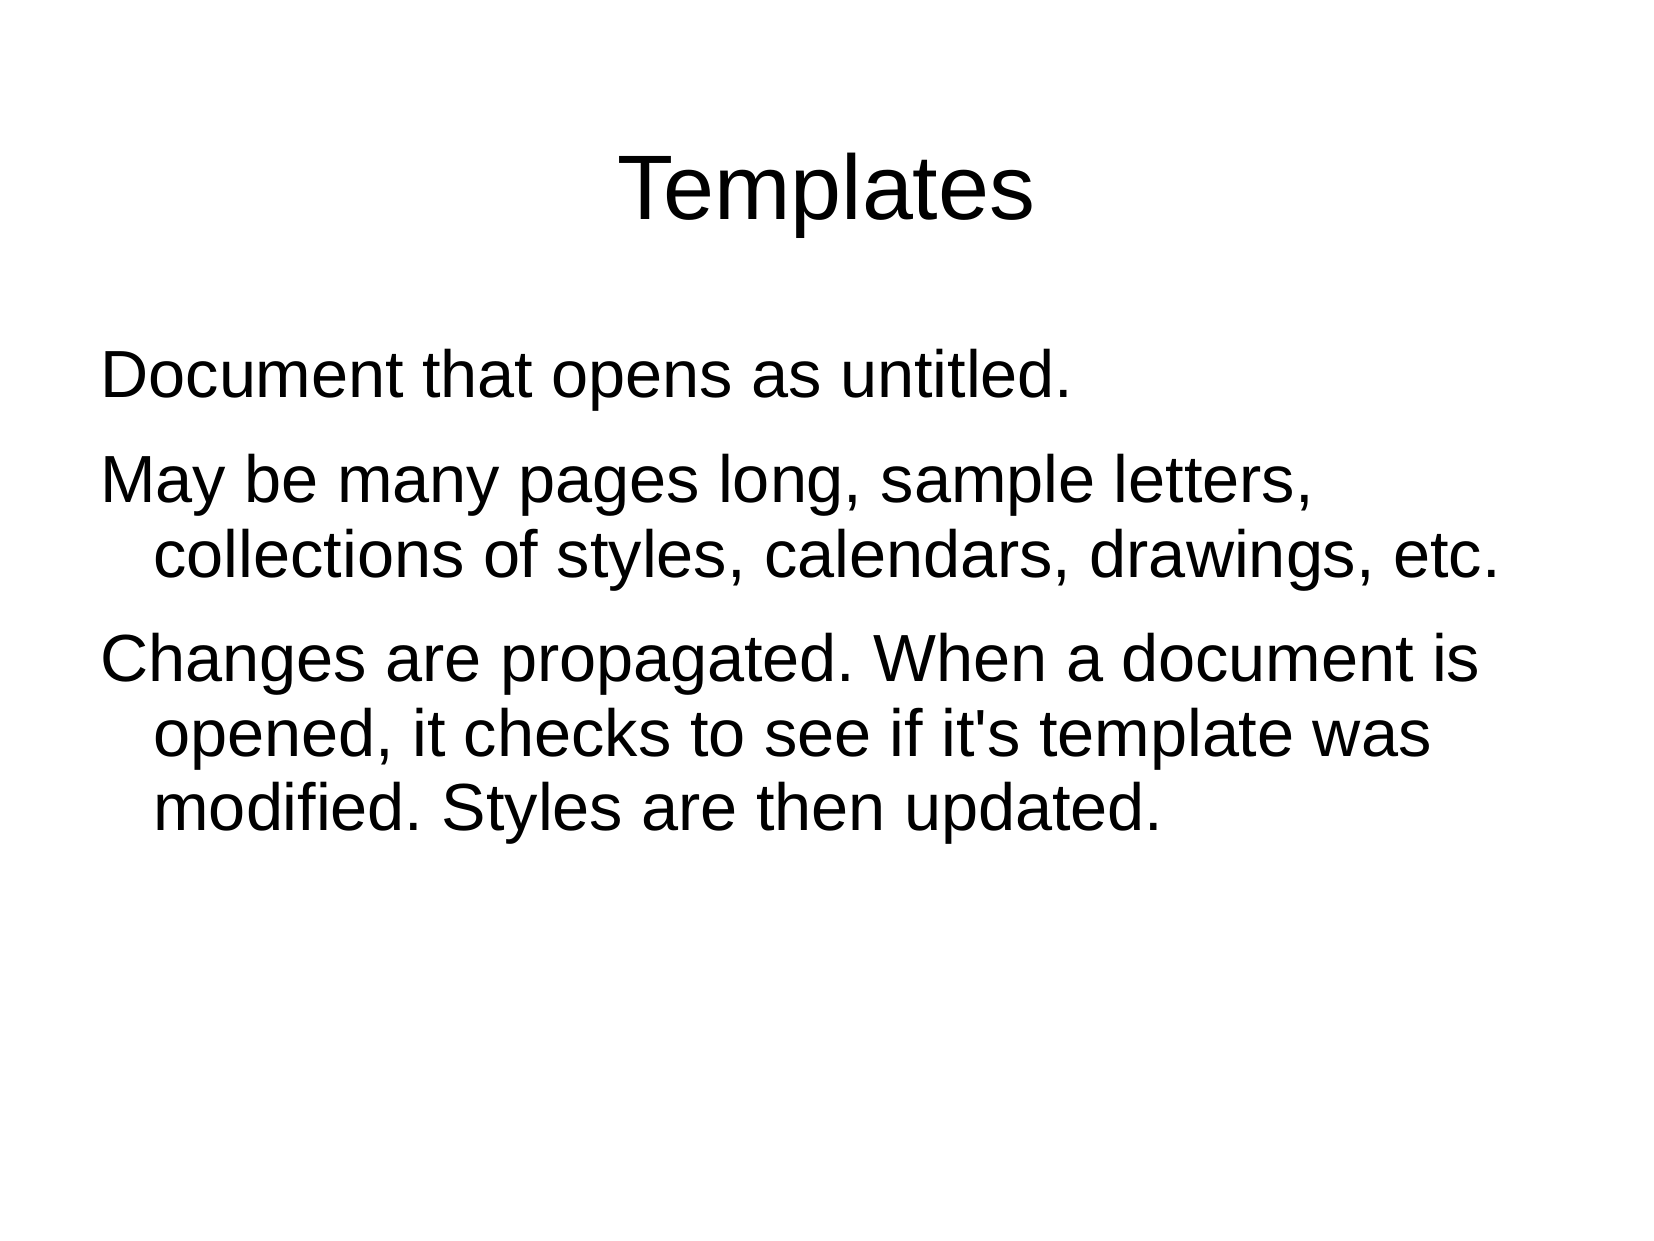

# Templates
Document that opens as untitled.
May be many pages long, sample letters, collections of styles, calendars, drawings, etc.
Changes are propagated. When a document is opened, it checks to see if it's template was modified. Styles are then updated.